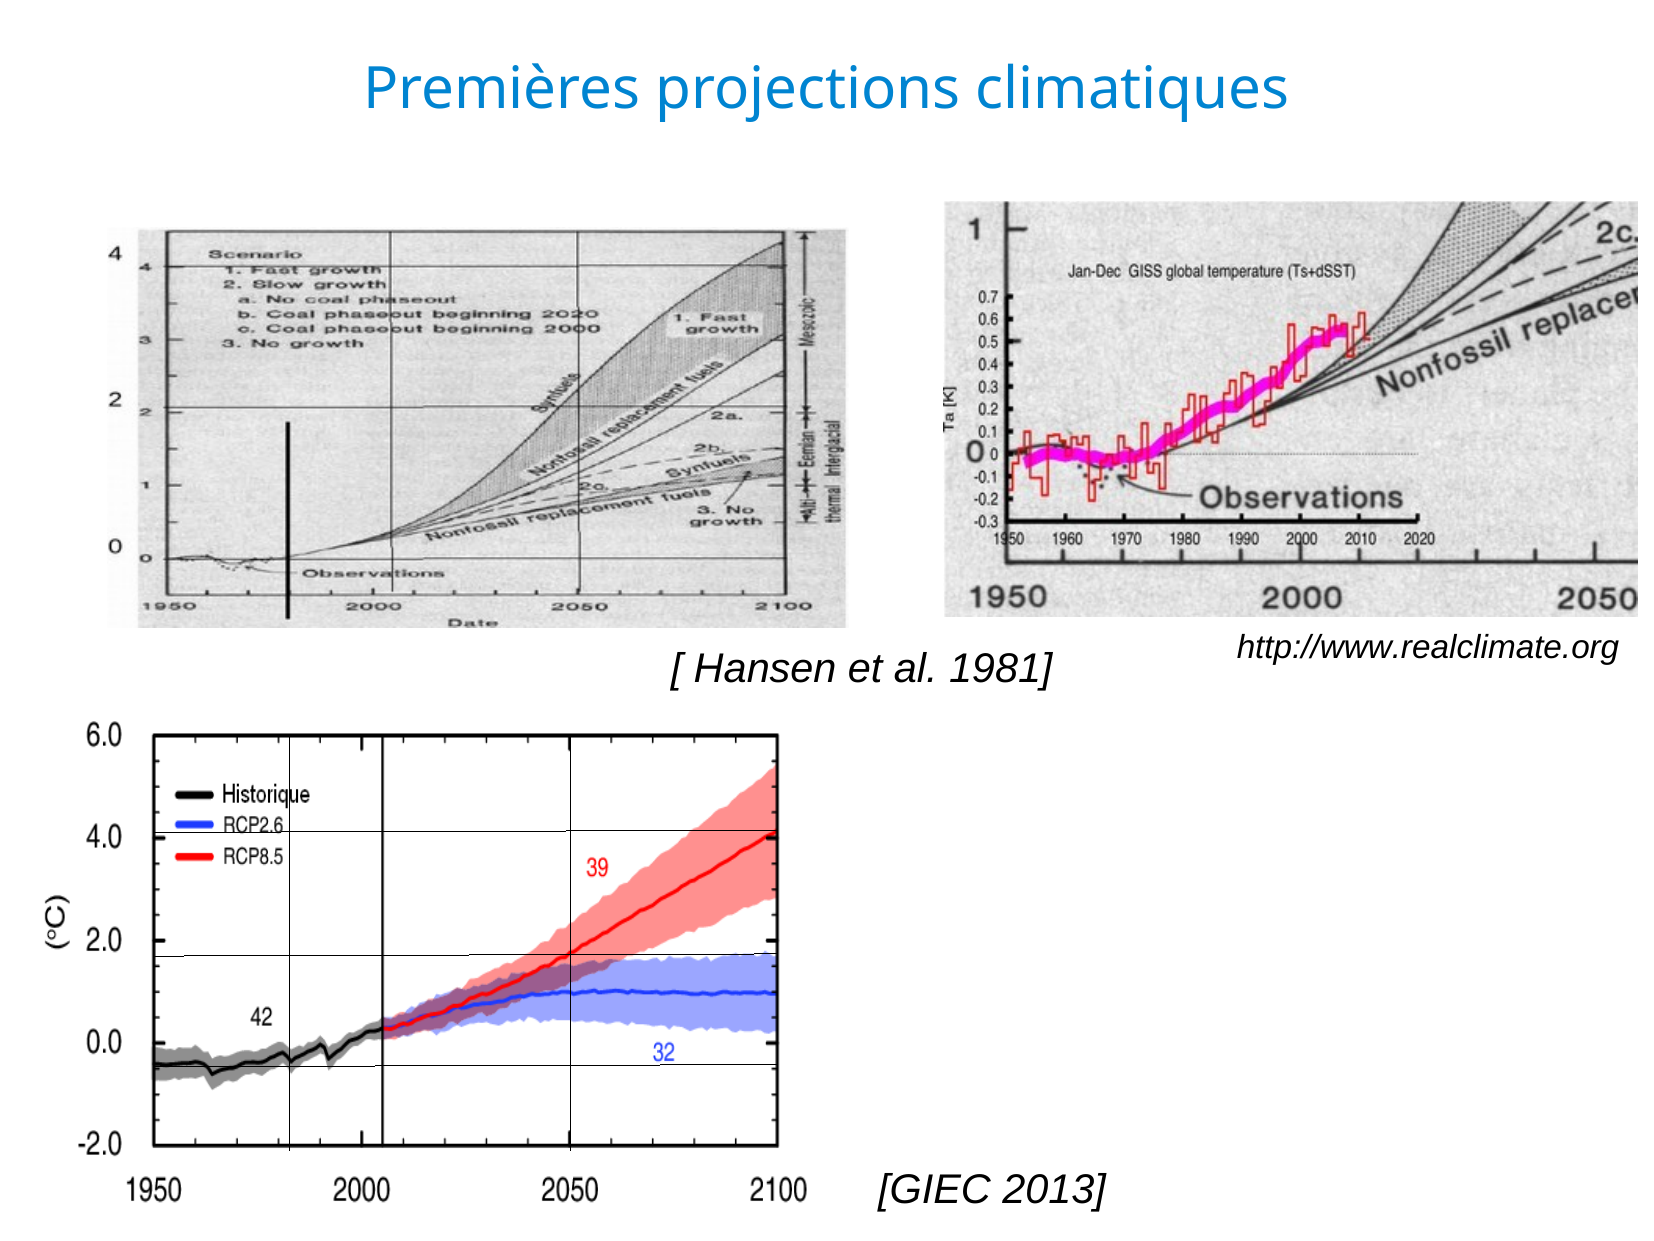

# Premières projections climatiques
http://www.realclimate.org
[ Hansen et al. 1981]
[GIEC 2013]